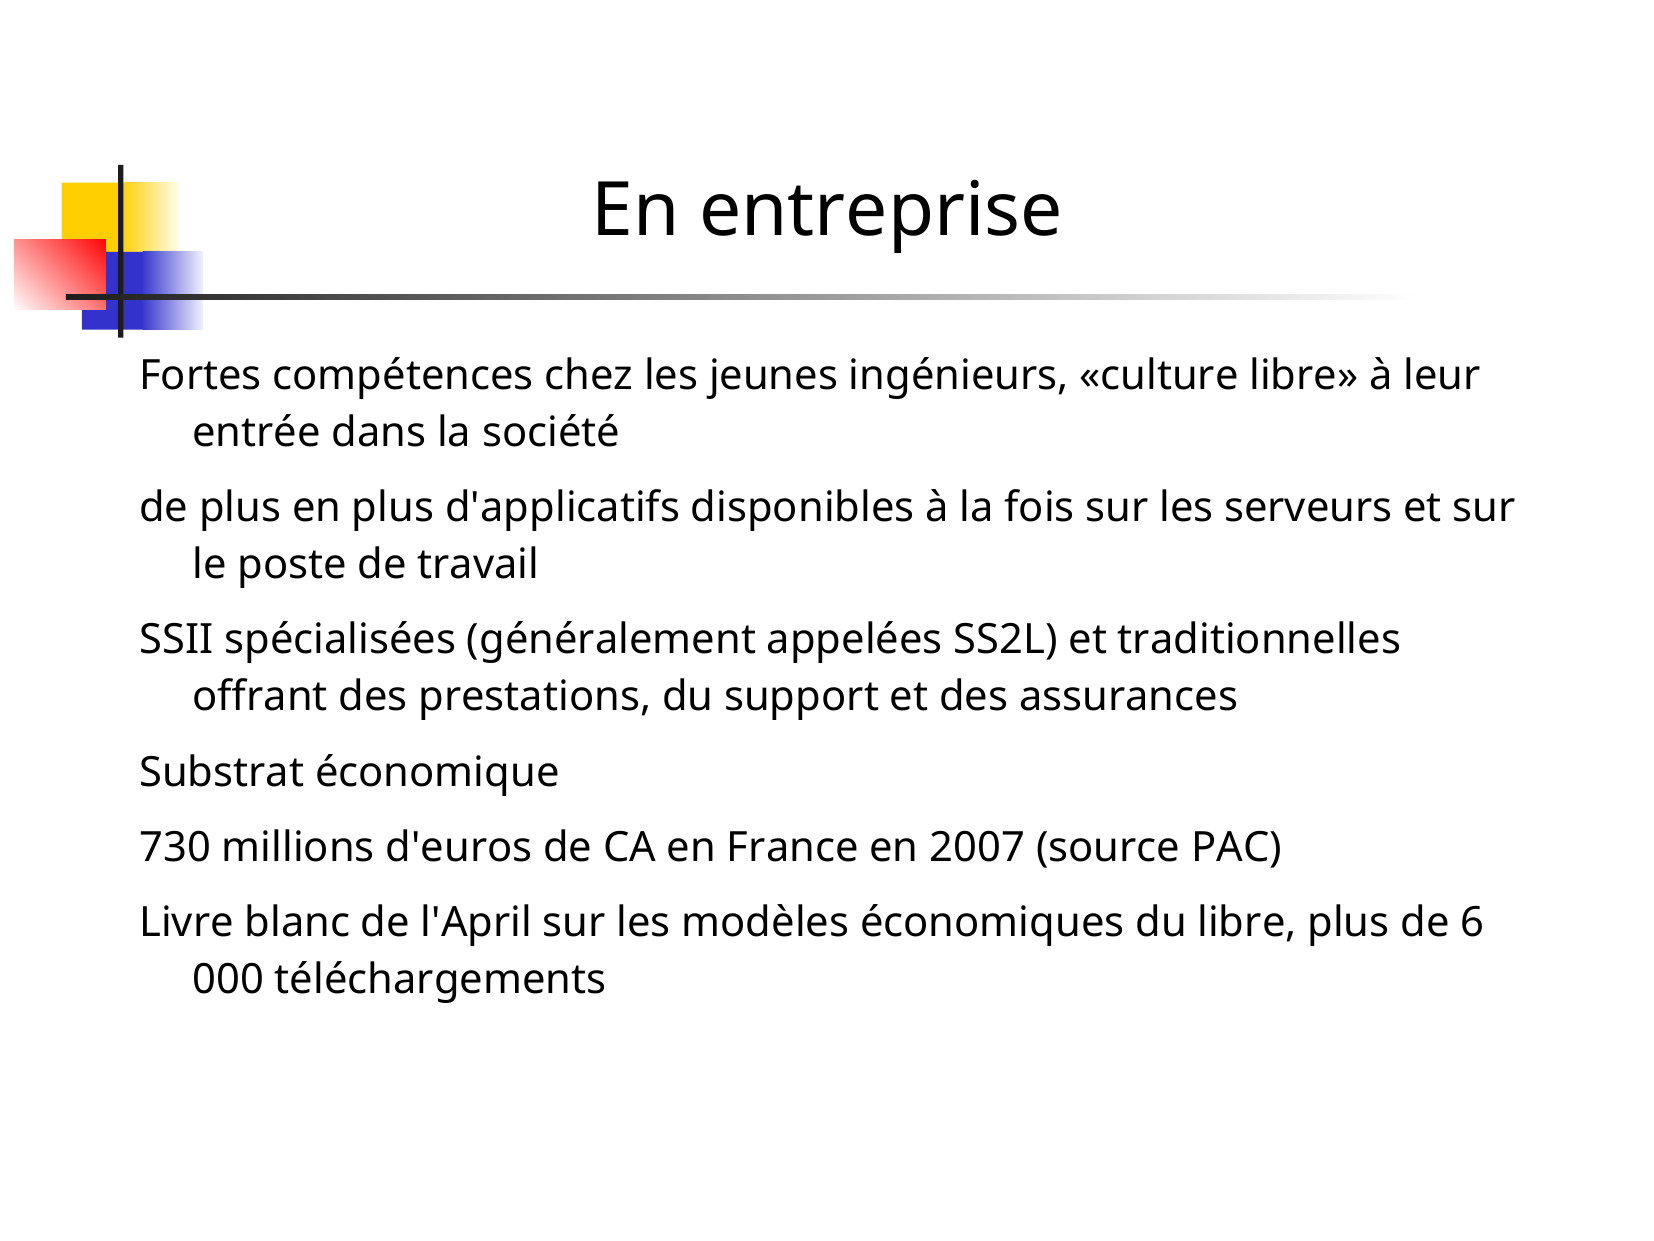

# En entreprise
Fortes compétences chez les jeunes ingénieurs, «culture libre» à leur entrée dans la société
de plus en plus d'applicatifs disponibles à la fois sur les serveurs et sur le poste de travail
SSII spécialisées (généralement appelées SS2L) et traditionnelles offrant des prestations, du support et des assurances
Substrat économique
730 millions d'euros de CA en France en 2007 (source PAC)
Livre blanc de l'April sur les modèles économiques du libre, plus de 6 000 téléchargements